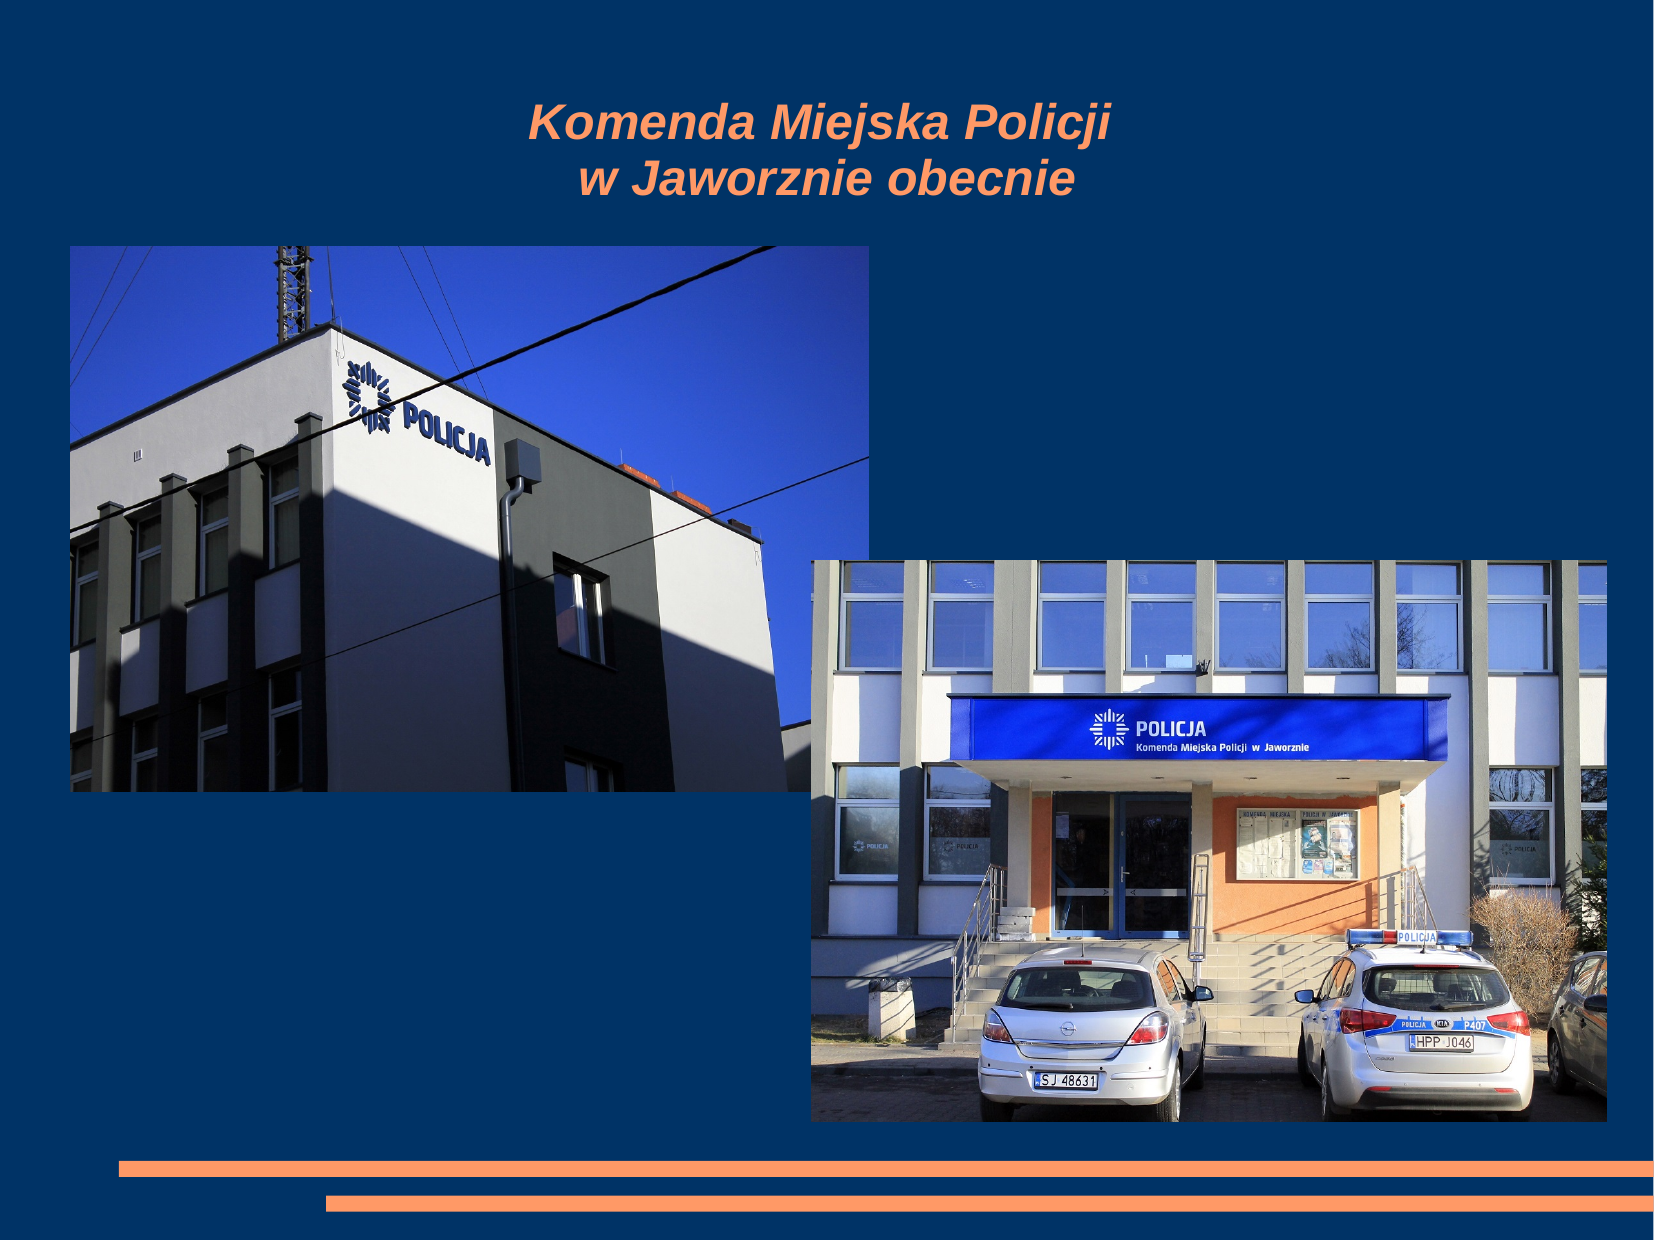

# Komenda Miejska Policji w Jaworznie obecnie